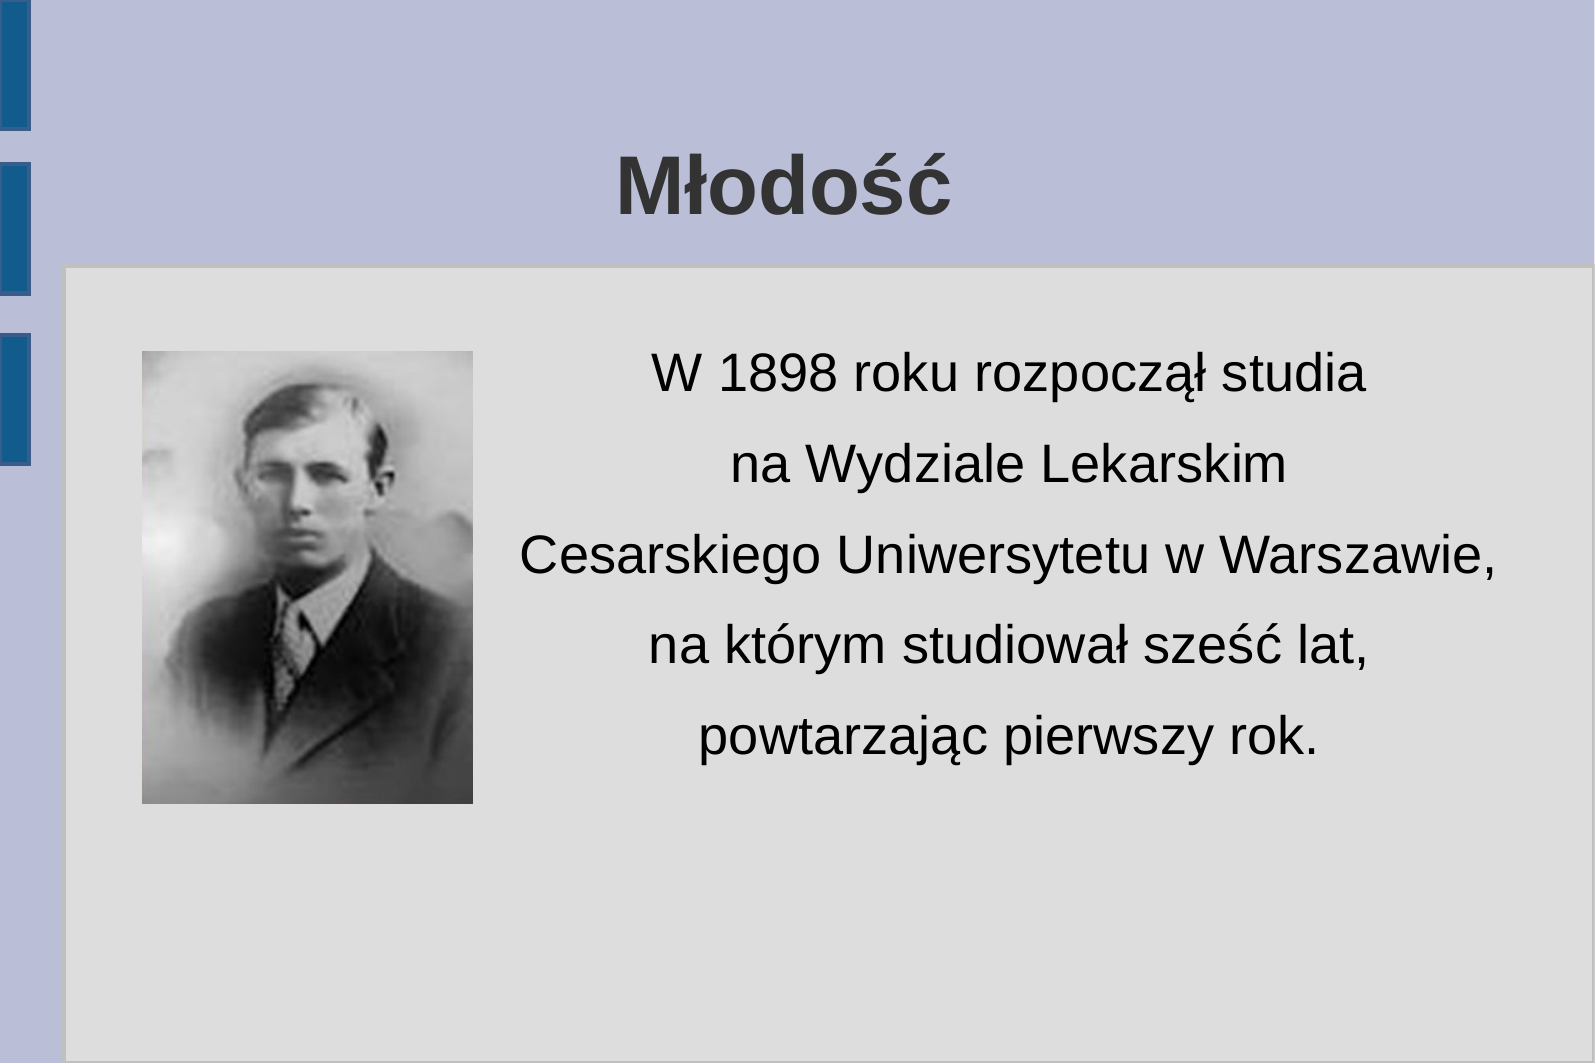

Młodość
W 1898 roku rozpoczął studia
na Wydziale Lekarskim
Cesarskiego Uniwersytetu w Warszawie,
na którym studiował sześć lat,
powtarzając pierwszy rok.